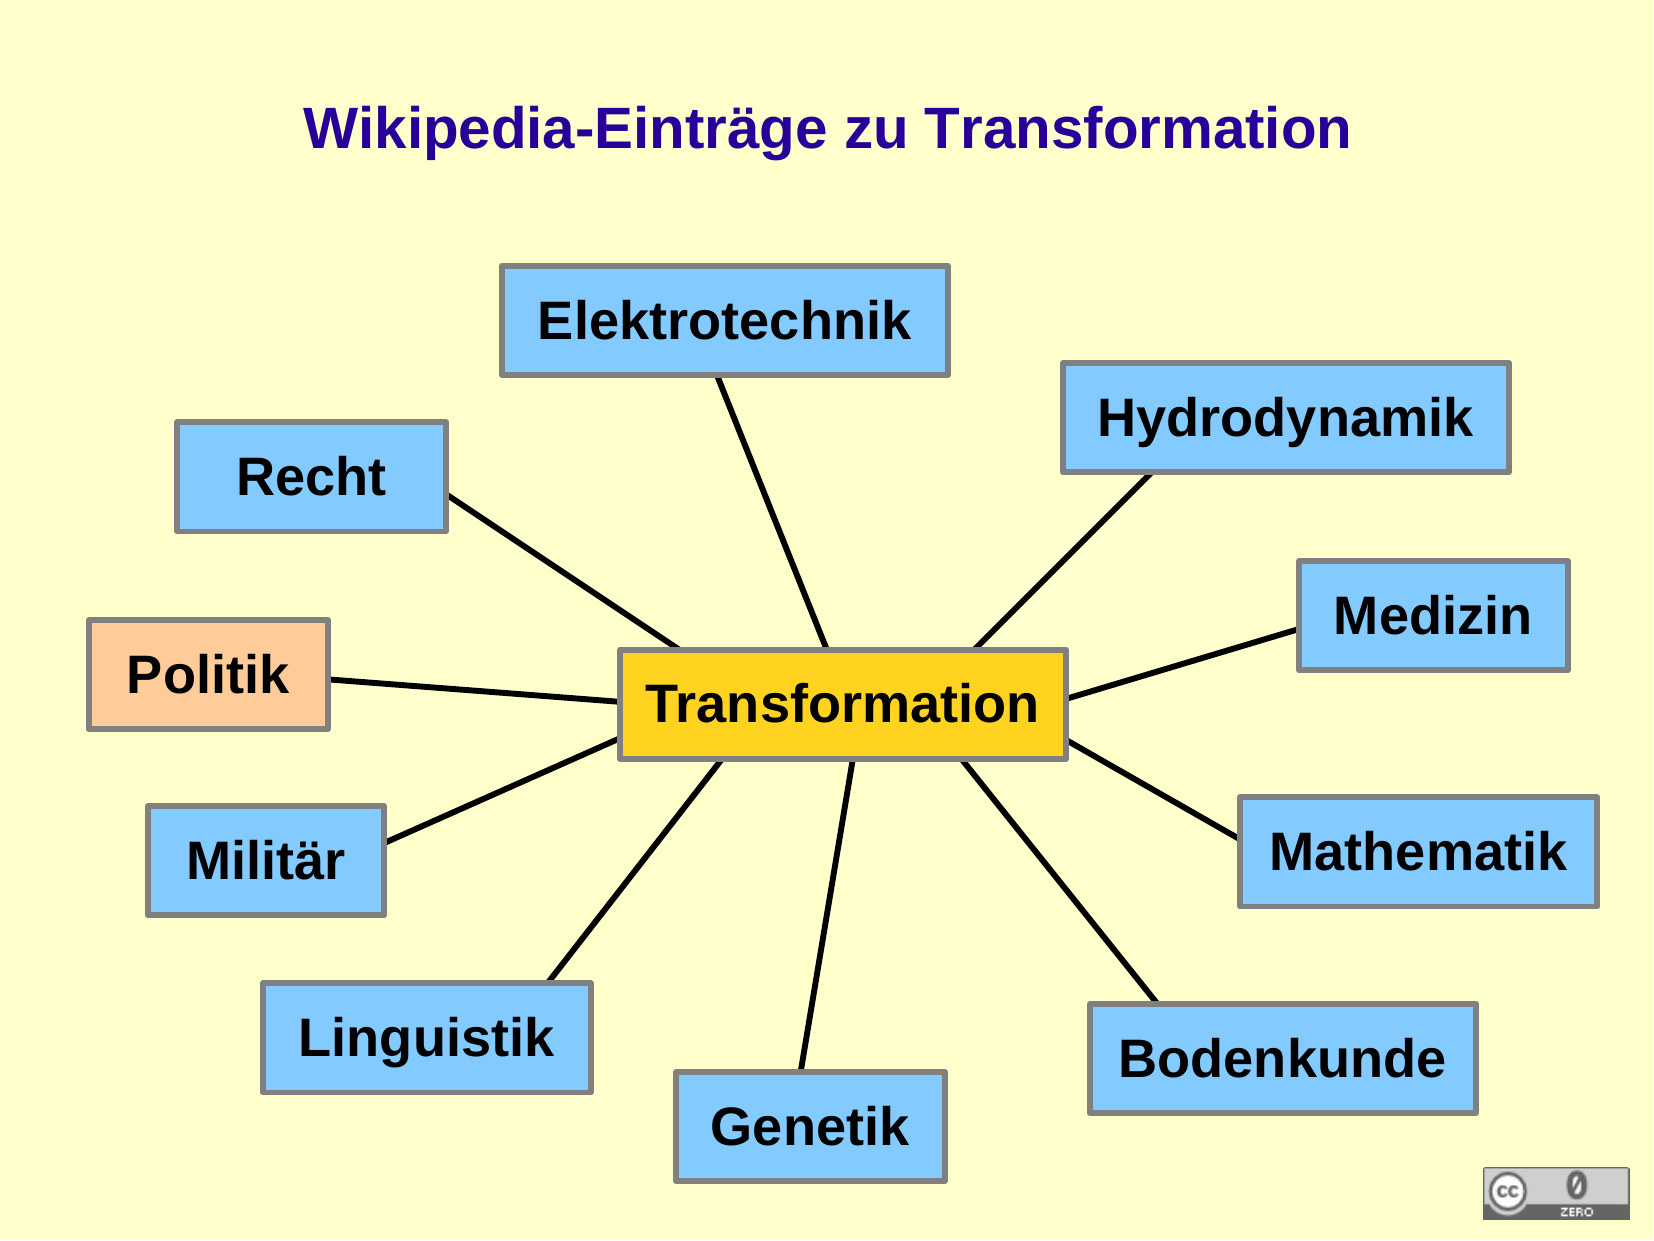

# Wikipedia-Einträge zu Transformation
Elektrotechnik
Hydrodynamik
Recht
Medizin
Politik
Transformation
Mathematik
Militär
Linguistik
Bodenkunde
Genetik